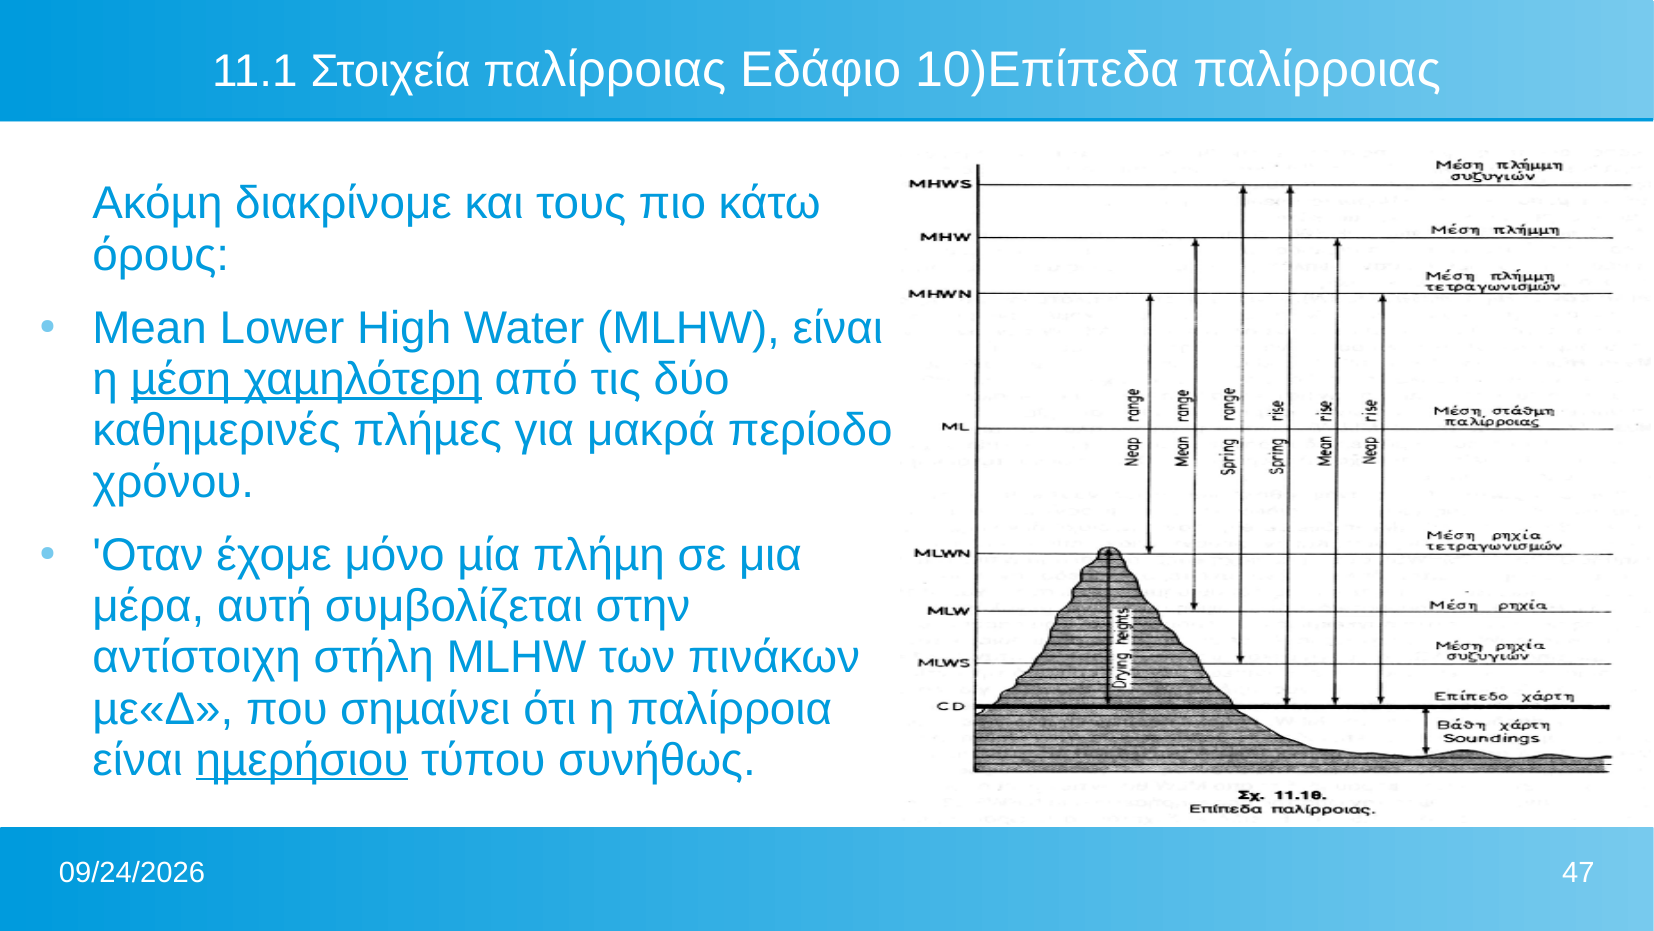

# 11.1 Στοιχεία παλίρροιας Εδάφιο 10)Επίπεδα παλίρροιας
Ακόµη διακρίνομε και τους πιο κάτω όρους:
Μean Lower High Water (MLHW), είναι η µέση χαµηλότερη από τις δύο καθηµερινές πλήµες για μακρά περίοδο χρόνου.
'Οταν έχομε μόνο µία πλήµη σε μια μέρα, αυτή συμβολίζεται στην αντίστοιχη στήλη MLHW των πινάκων µε«Δ», που σηµαίνει ότι η παλίρροια είναι ηµερήσιου τύπου συνήθως.
47